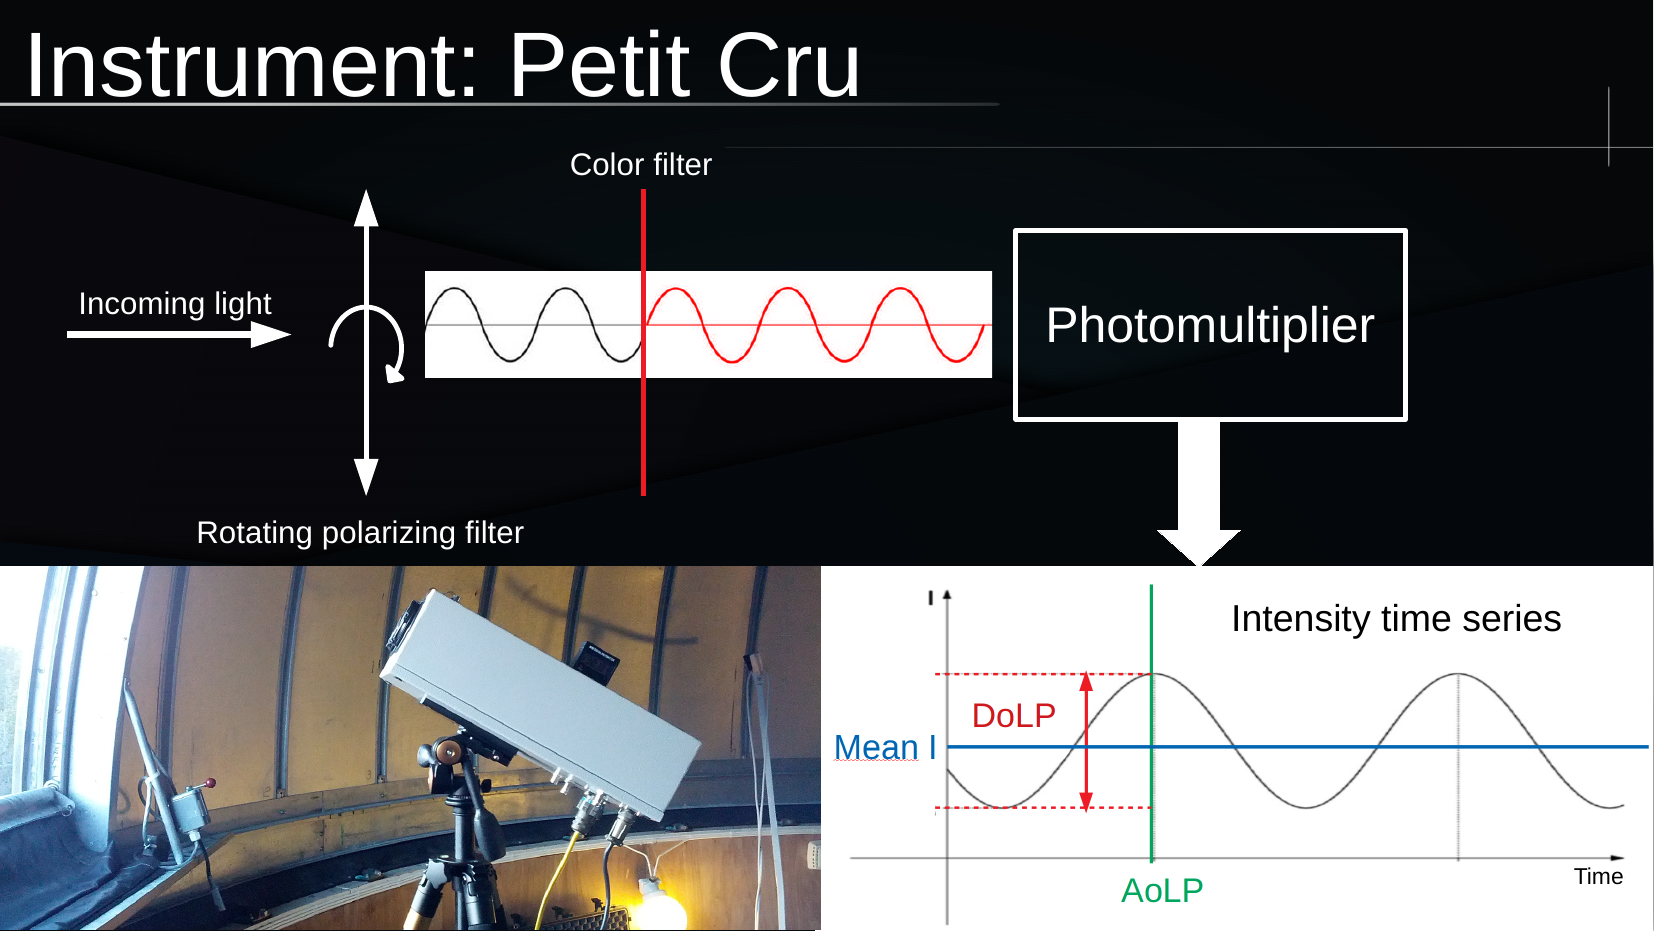

# Instrument: Petit Cru
Color filter
Photomultiplier
Incoming light
Rotating polarizing filter
Intensity time series
Time
11/06/2019
Leo.Bosse@univ-grenoble-alpes.fr
6